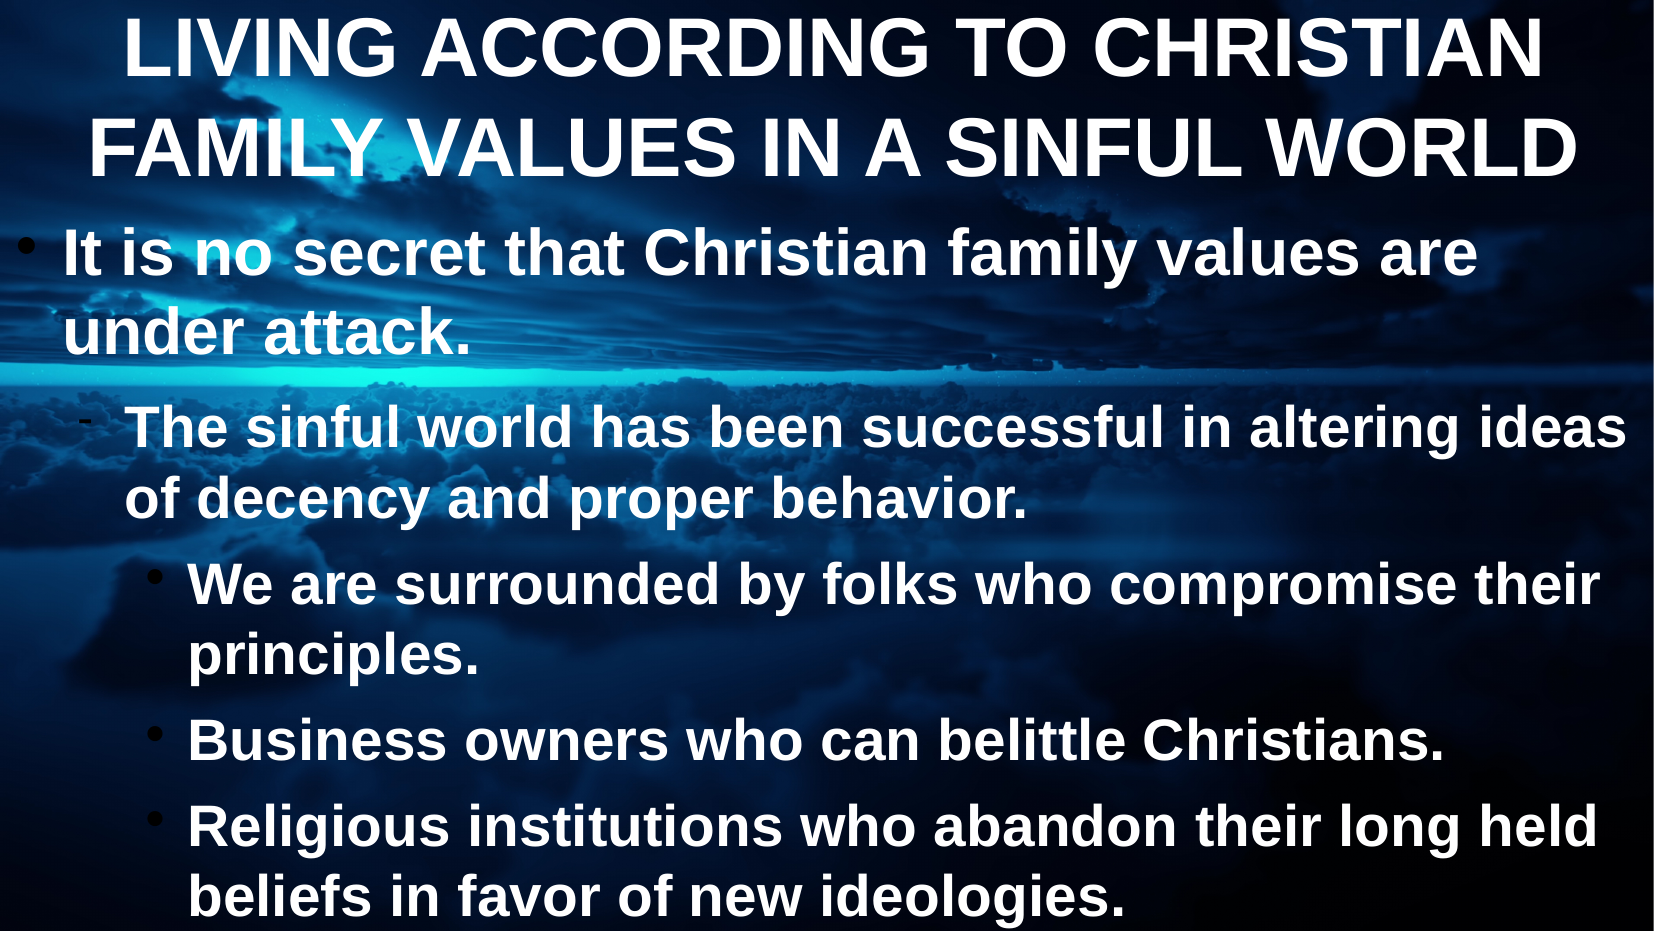

LIVING ACCORDING TO CHRISTIAN FAMILY VALUES IN A SINFUL WORLD
It is no secret that Christian family values are under attack.
The sinful world has been successful in altering ideas of decency and proper behavior.
We are surrounded by folks who compromise their principles.
Business owners who can belittle Christians.
Religious institutions who abandon their long held beliefs in favor of new ideologies.